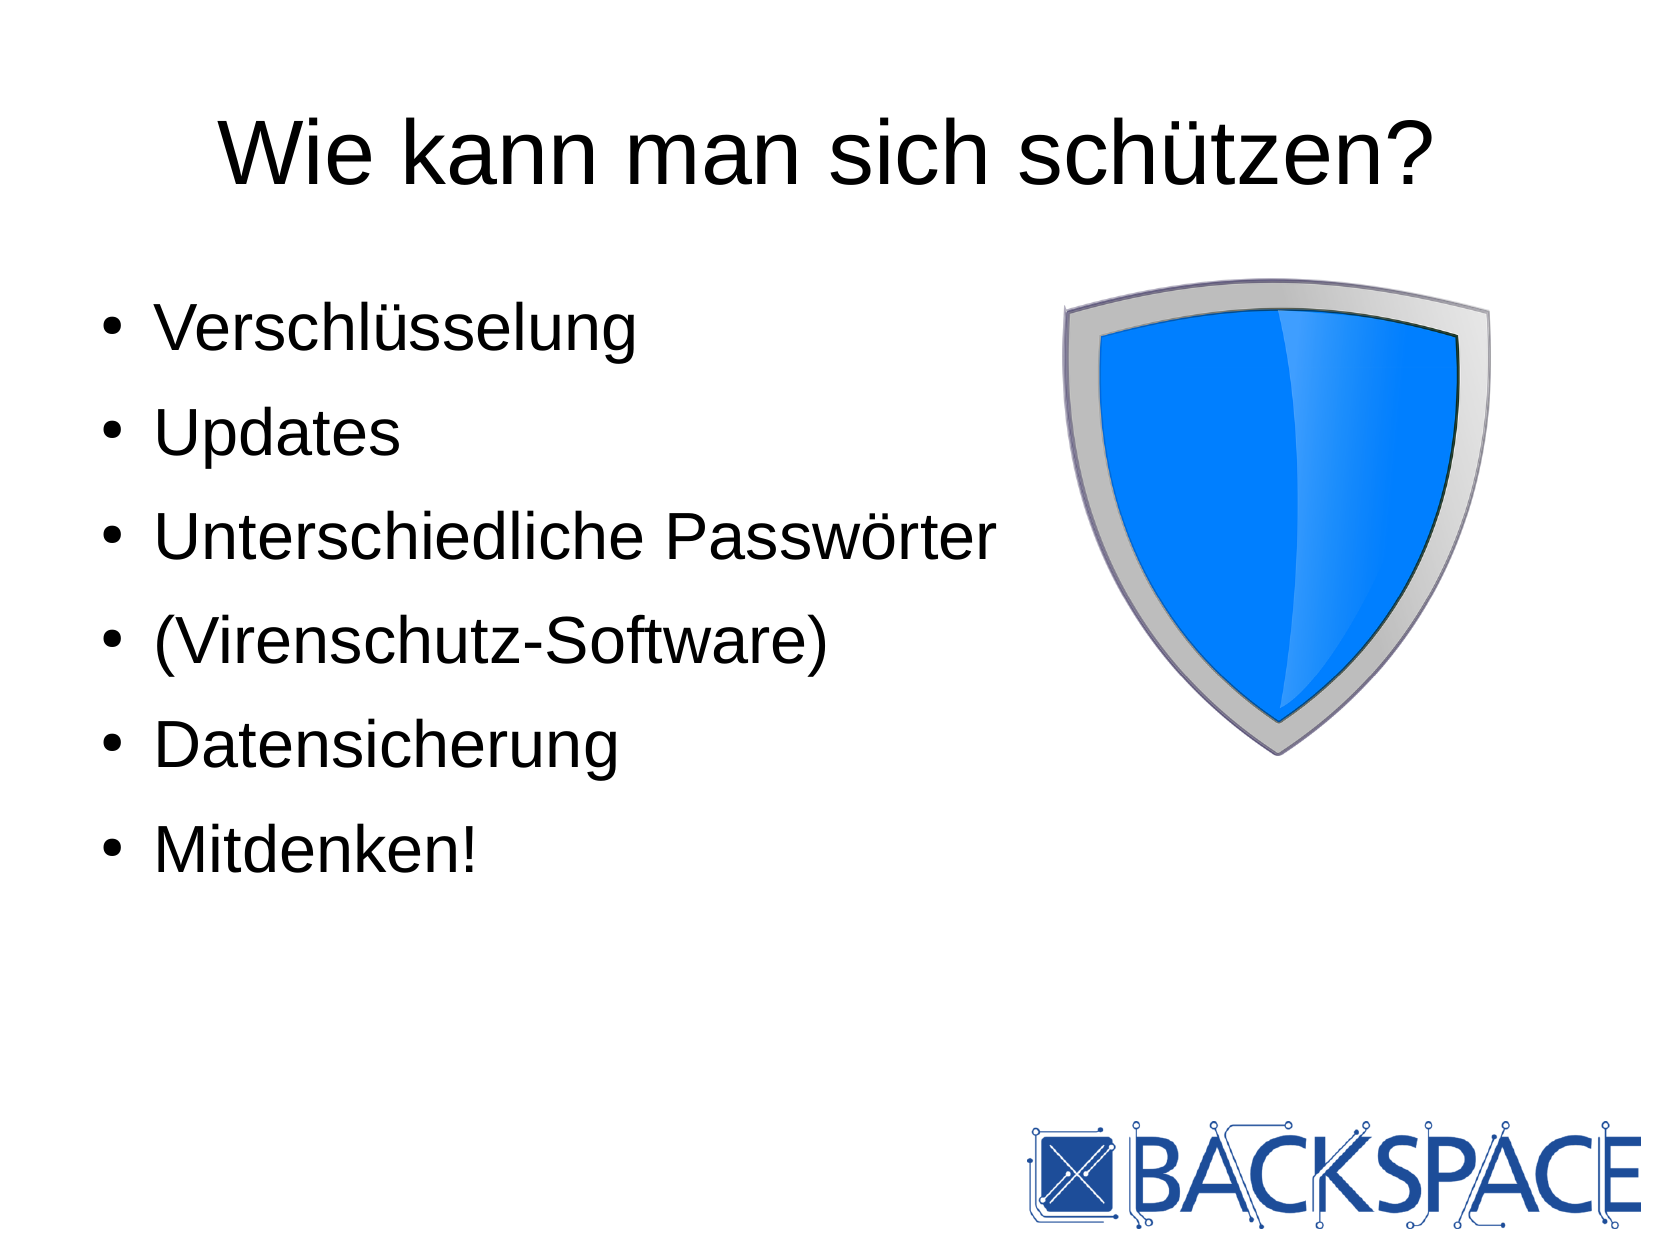

# Wie kann man sich schützen?
Verschlüsselung
Updates
Unterschiedliche Passwörter
(Virenschutz-Software)
Datensicherung
Mitdenken!